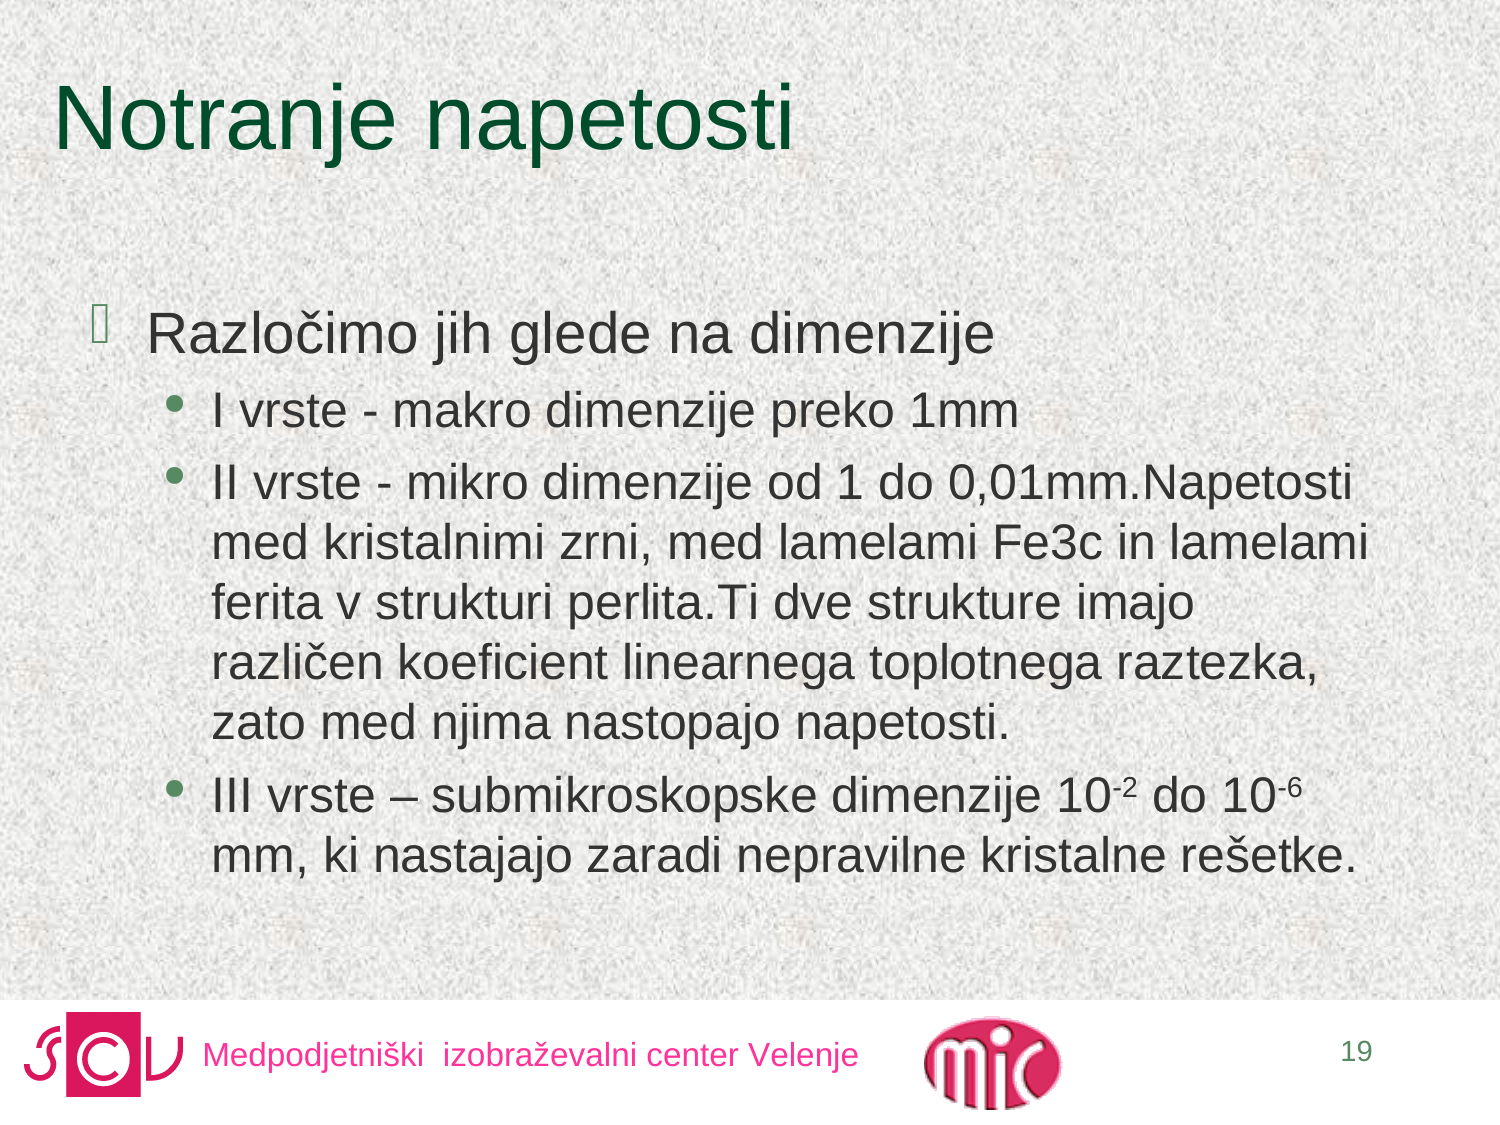

# Notranje napetosti
Razločimo jih glede na dimenzije
I vrste - makro dimenzije preko 1mm
II vrste - mikro dimenzije od 1 do 0,01mm.Napetosti med kristalnimi zrni, med lamelami Fe3c in lamelami ferita v strukturi perlita.Ti dve strukture imajo različen koeficient linearnega toplotnega raztezka, zato med njima nastopajo napetosti.
III vrste – submikroskopske dimenzije 10-2 do 10-6 mm, ki nastajajo zaradi nepravilne kristalne rešetke.